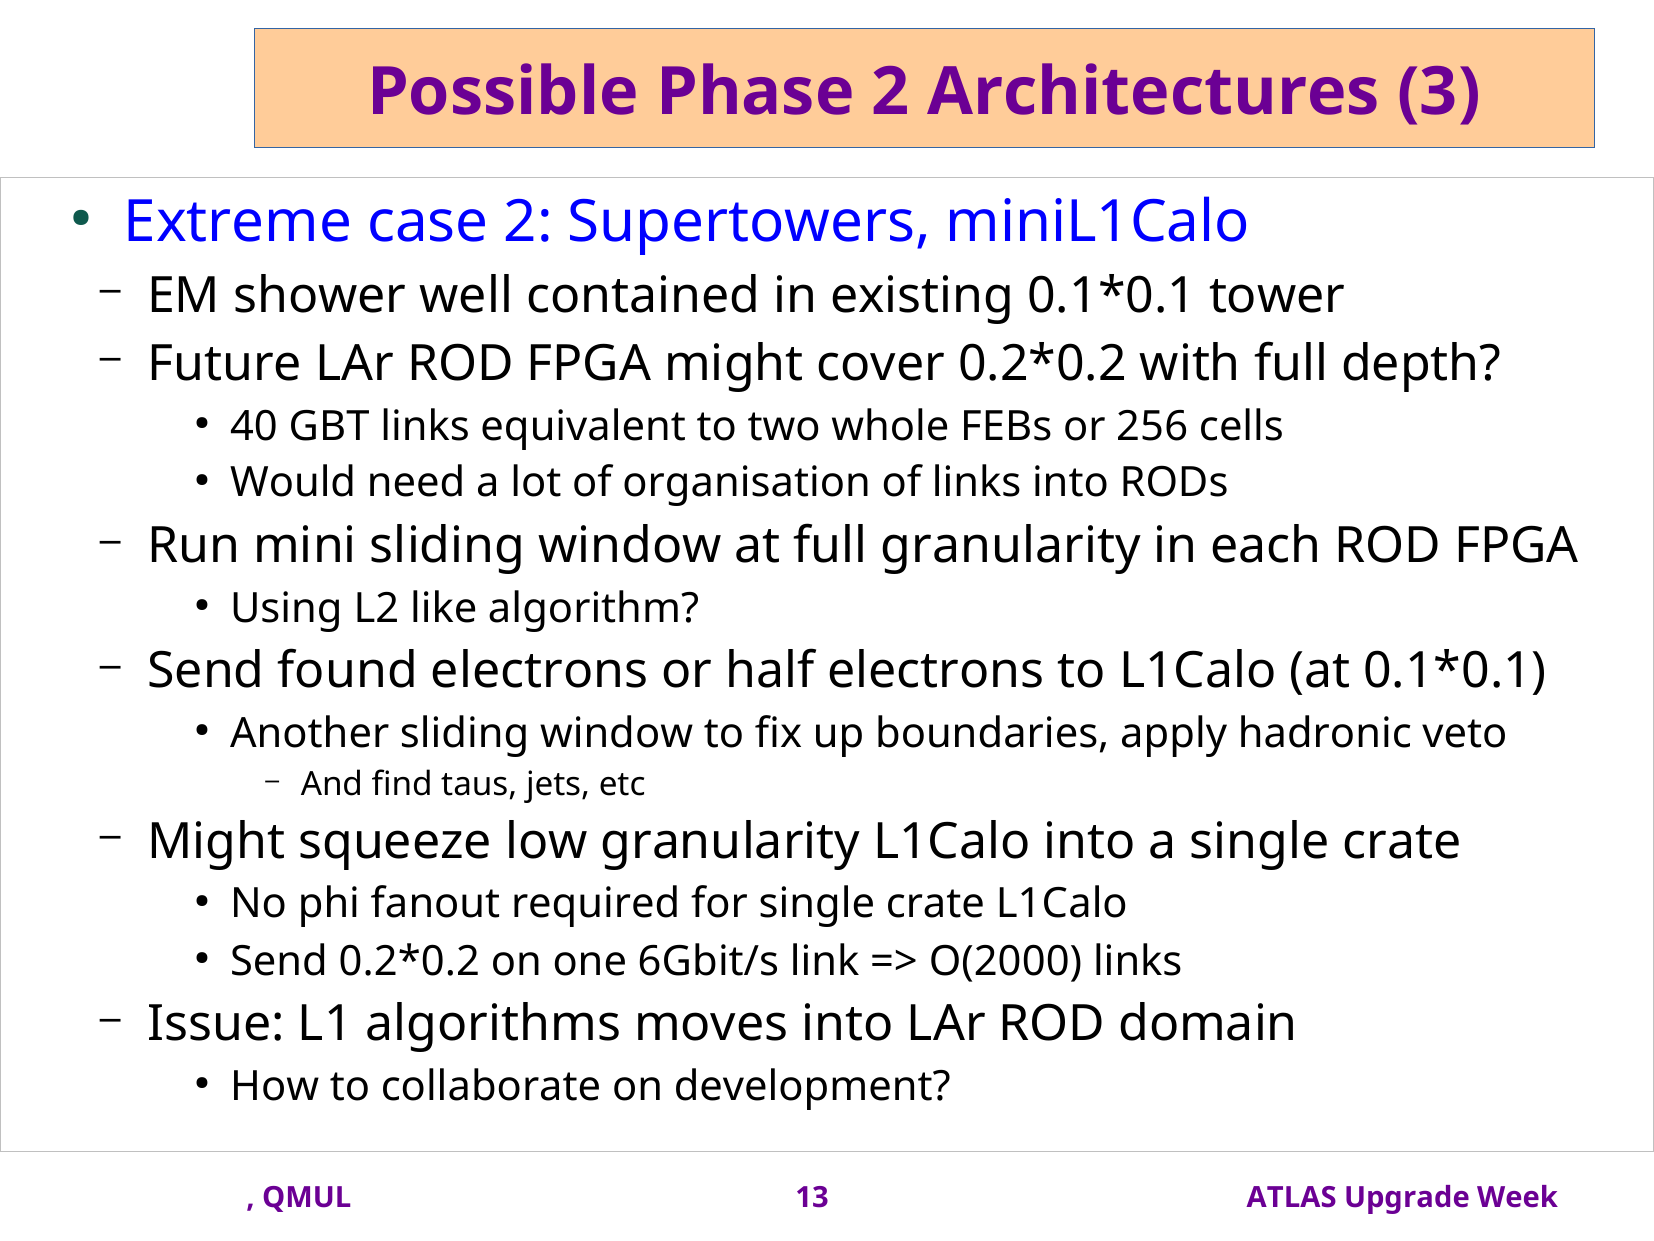

# Possible Phase 2 Architectures (3)
Extreme case 2: Supertowers, miniL1Calo
EM shower well contained in existing 0.1*0.1 tower
Future LAr ROD FPGA might cover 0.2*0.2 with full depth?
40 GBT links equivalent to two whole FEBs or 256 cells
Would need a lot of organisation of links into RODs
Run mini sliding window at full granularity in each ROD FPGA
Using L2 like algorithm?
Send found electrons or half electrons to L1Calo (at 0.1*0.1)
Another sliding window to fix up boundaries, apply hadronic veto
And find taus, jets, etc
Might squeeze low granularity L1Calo into a single crate
No phi fanout required for single crate L1Calo
Send 0.2*0.2 on one 6Gbit/s link => O(2000) links
Issue: L1 algorithms moves into LAr ROD domain
How to collaborate on development?